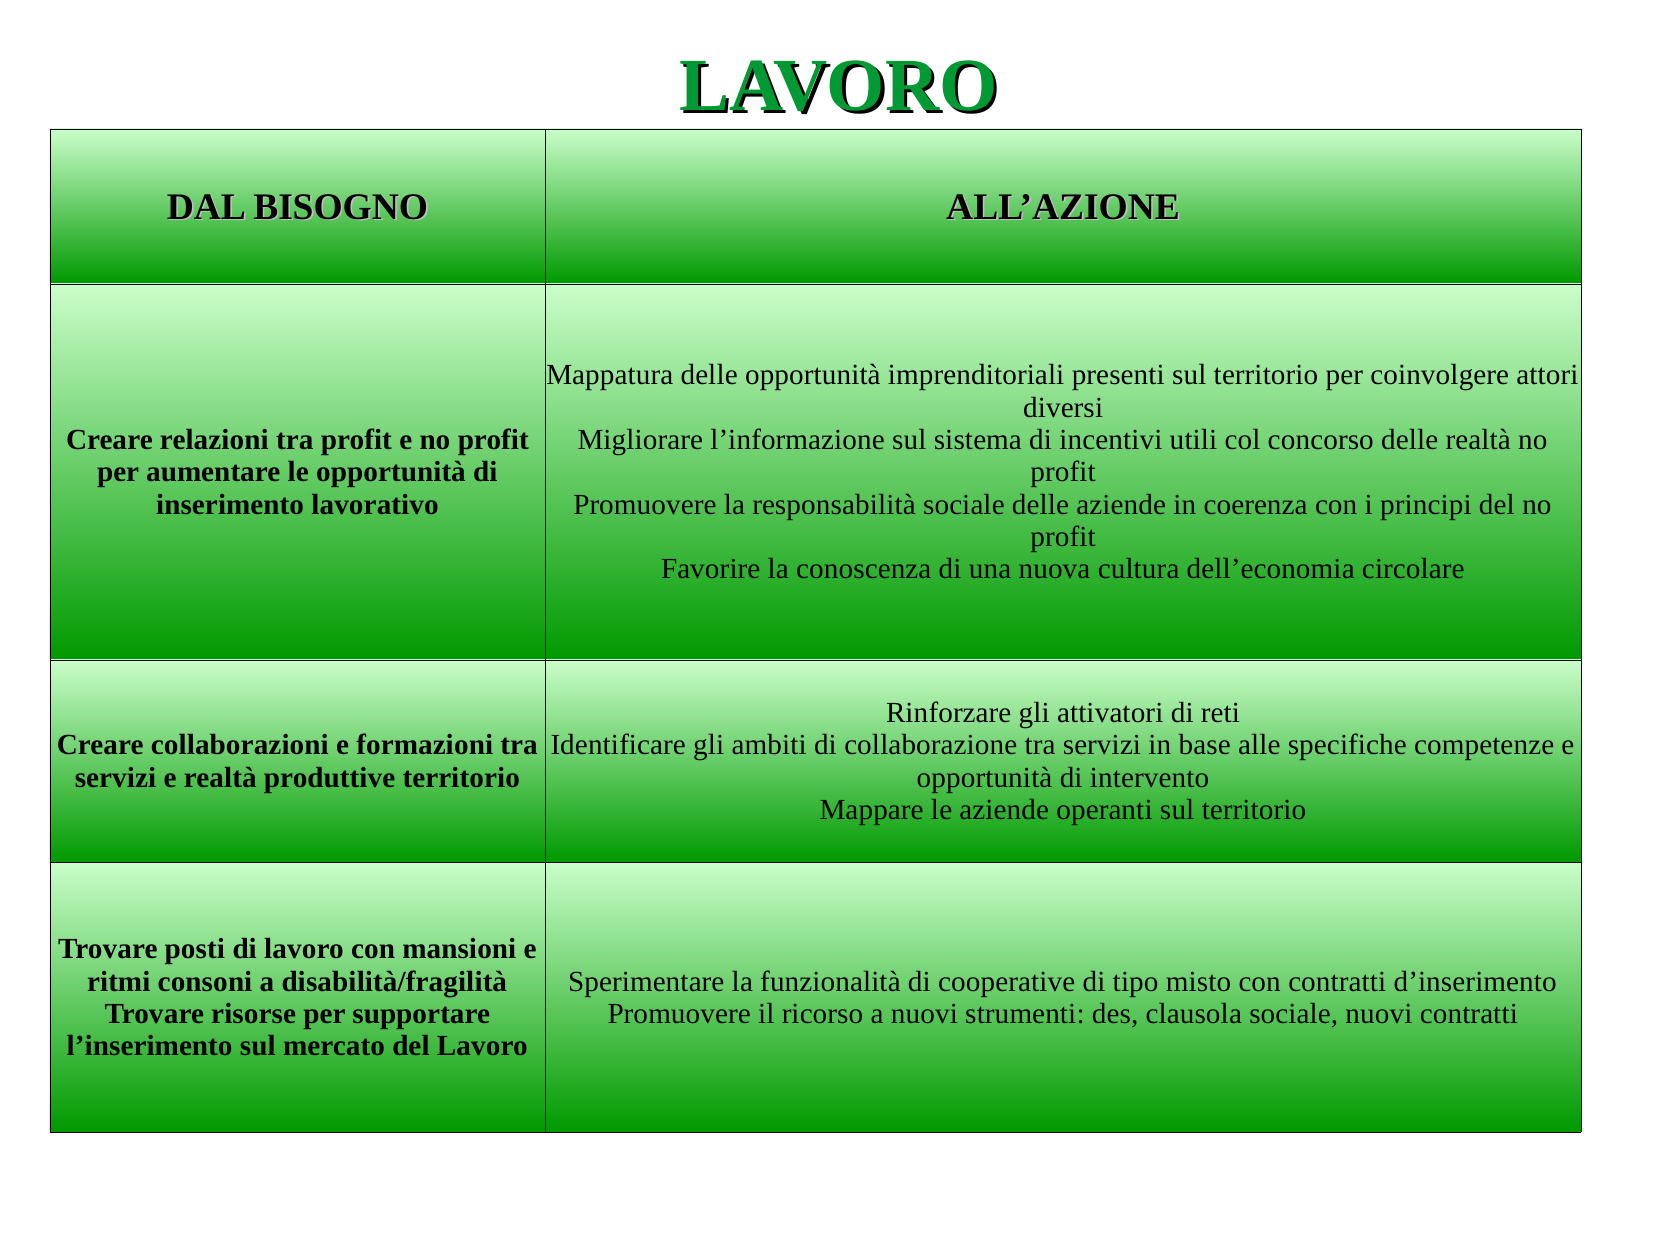

# LAVORO
| DAL BISOGNO | ALL’AZIONE |
| --- | --- |
| Creare relazioni tra profit e no profit per aumentare le opportunità di inserimento lavorativo | Mappatura delle opportunità imprenditoriali presenti sul territorio per coinvolgere attori diversi Migliorare l’informazione sul sistema di incentivi utili col concorso delle realtà no profit Promuovere la responsabilità sociale delle aziende in coerenza con i principi del no profit Favorire la conoscenza di una nuova cultura dell’economia circolare |
| Creare collaborazioni e formazioni tra servizi e realtà produttive territorio | Rinforzare gli attivatori di reti Identificare gli ambiti di collaborazione tra servizi in base alle specifiche competenze e opportunità di intervento Mappare le aziende operanti sul territorio |
| Trovare posti di lavoro con mansioni e ritmi consoni a disabilità/fragilità Trovare risorse per supportare l’inserimento sul mercato del Lavoro | Sperimentare la funzionalità di cooperative di tipo misto con contratti d’inserimento Promuovere il ricorso a nuovi strumenti: des, clausola sociale, nuovi contratti |